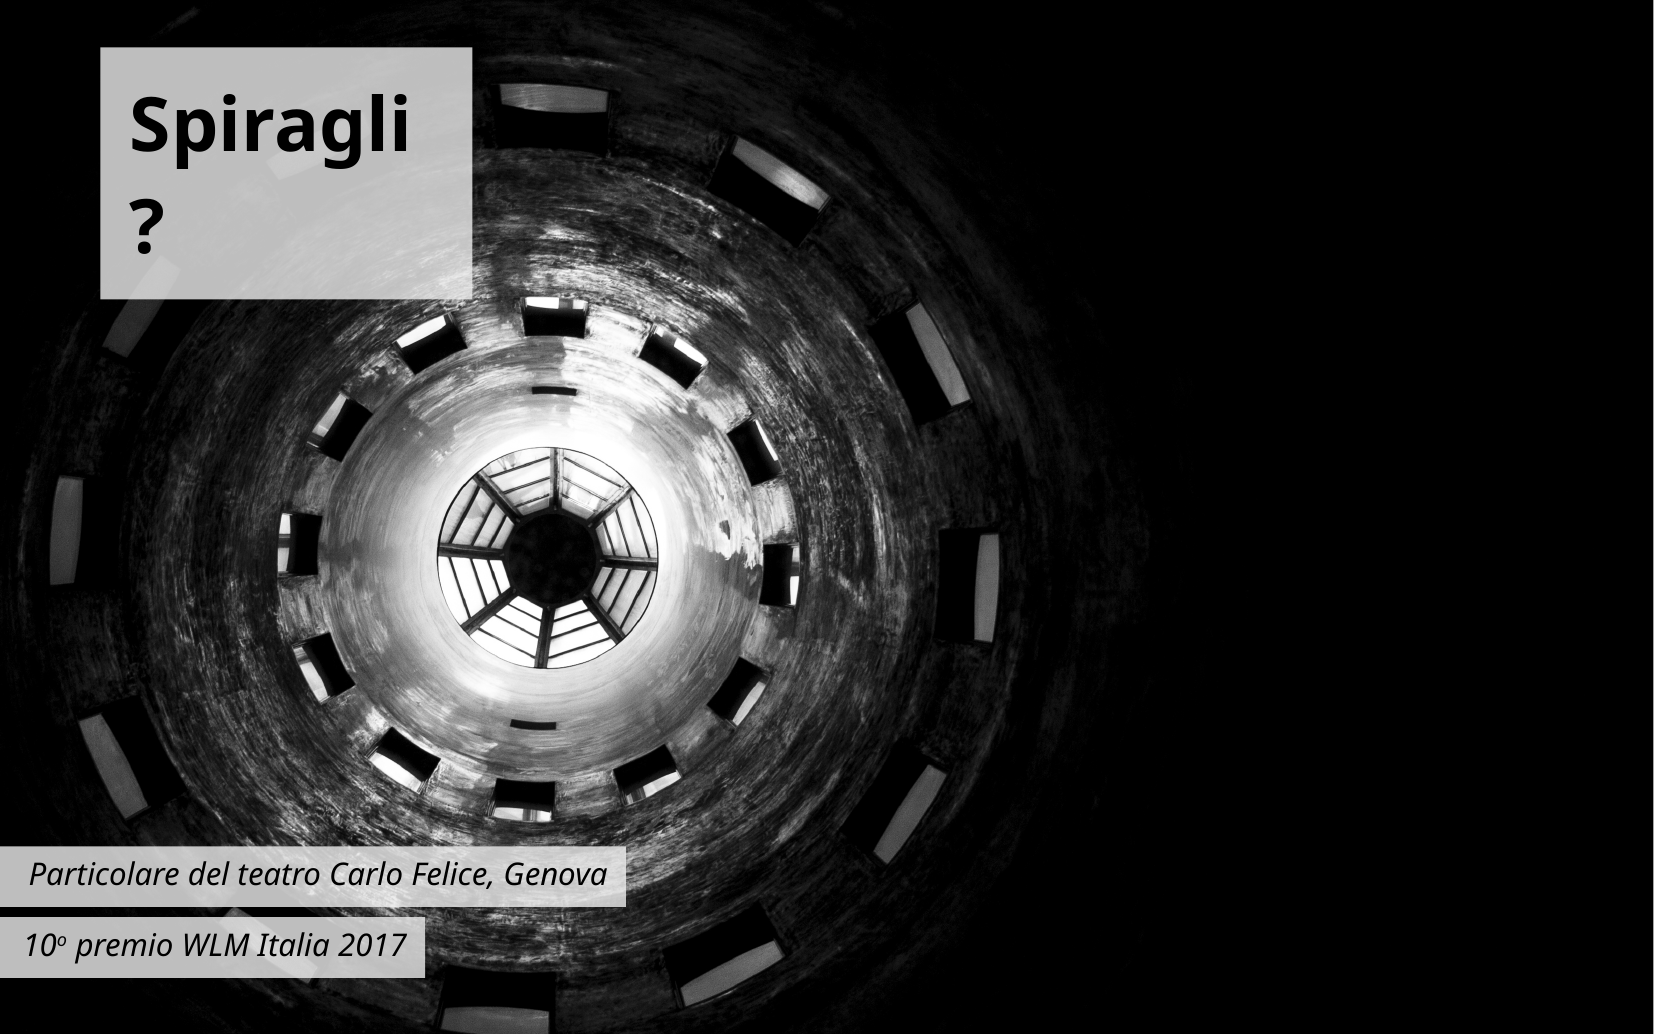

Spiragli?
### Chart
| Category | Altri |
|---|---|
| 2015 | 12712.0 |
| 2016 | 20515.0 |
| 2017 | 20376.0 |
| 2018 | 29109.0 |Particolare del teatro Carlo Felice, Genova
10o premio WLM Italia 2017